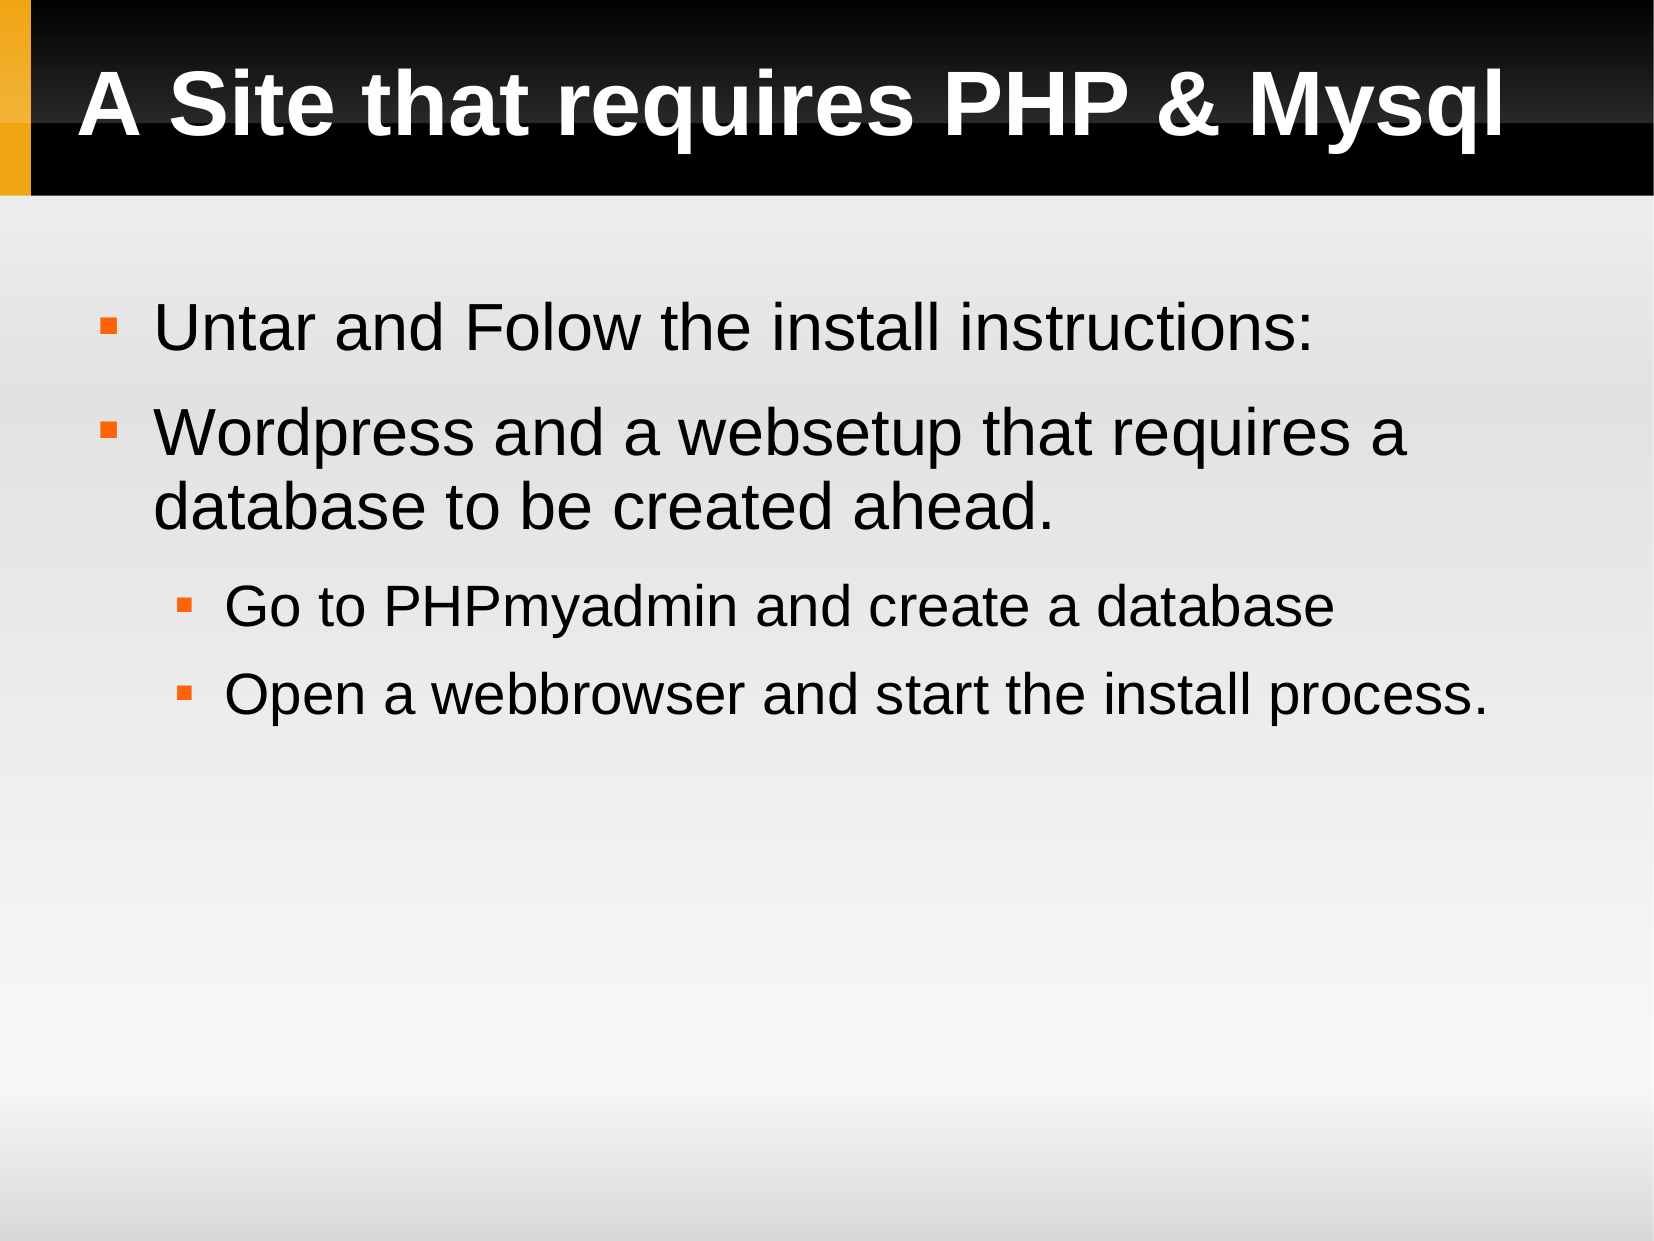

# A Site that requires PHP & Mysql
Untar and Folow the install instructions:
Wordpress and a websetup that requires a database to be created ahead.
Go to PHPmyadmin and create a database
Open a webbrowser and start the install process.